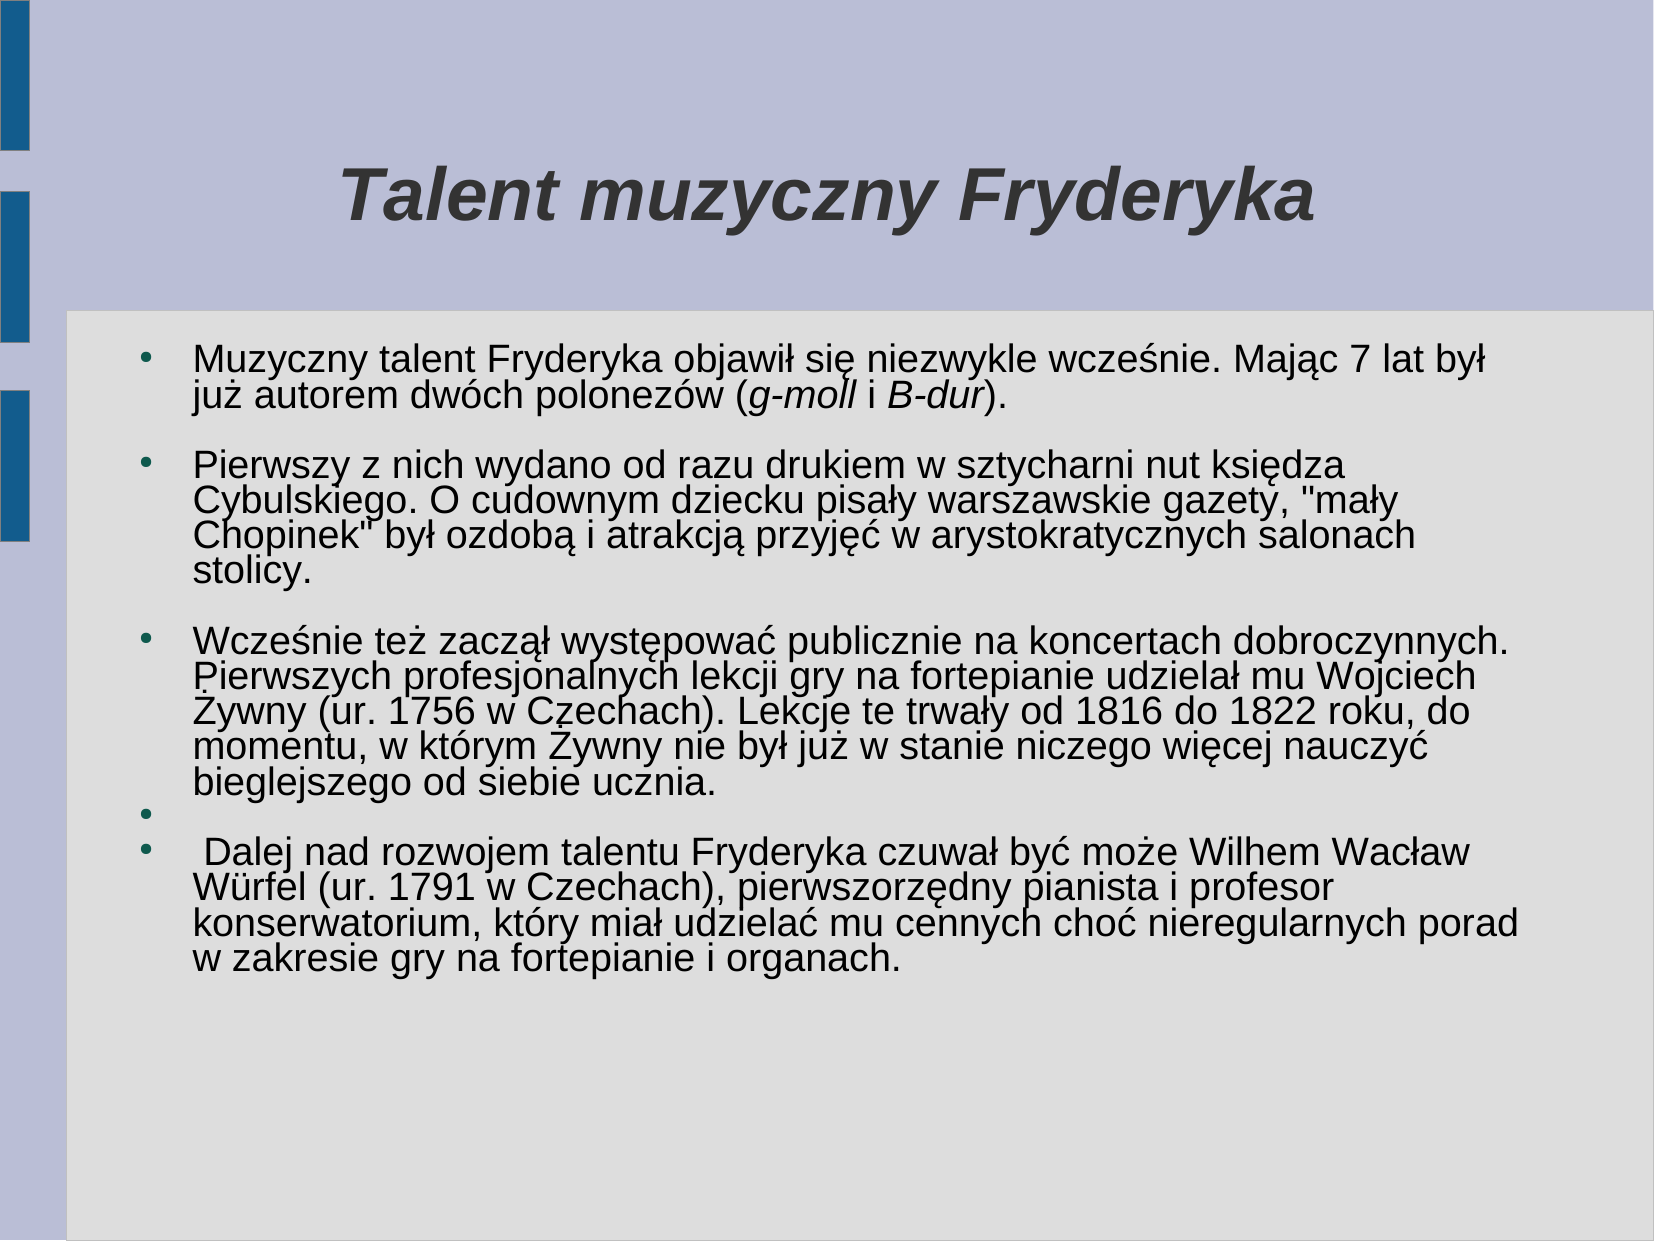

# Talent muzyczny Fryderyka
Muzyczny talent Fryderyka objawił się niezwykle wcześnie. Mając 7 lat był już autorem dwóch polonezów (g-moll i B-dur).
Pierwszy z nich wydano od razu drukiem w sztycharni nut księdza Cybulskiego. O cudownym dziecku pisały warszawskie gazety, "mały Chopinek" był ozdobą i atrakcją przyjęć w arystokratycznych salonach stolicy.
Wcześnie też zaczął występować publicznie na koncertach dobroczynnych.
Pierwszych profesjonalnych lekcji gry na fortepianie udzielał mu Wojciech Żywny (ur. 1756 w Czechach). Lekcje te trwały od 1816 do 1822 roku, do momentu, w którym Żywny nie był już w stanie niczego więcej nauczyć bieglejszego od siebie ucznia.
 Dalej nad rozwojem talentu Fryderyka czuwał być może Wilhem Wacław Würfel (ur. 1791 w Czechach), pierwszorzędny pianista i profesor konserwatorium, który miał udzielać mu cennych choć nieregularnych porad w zakresie gry na fortepianie i organach.